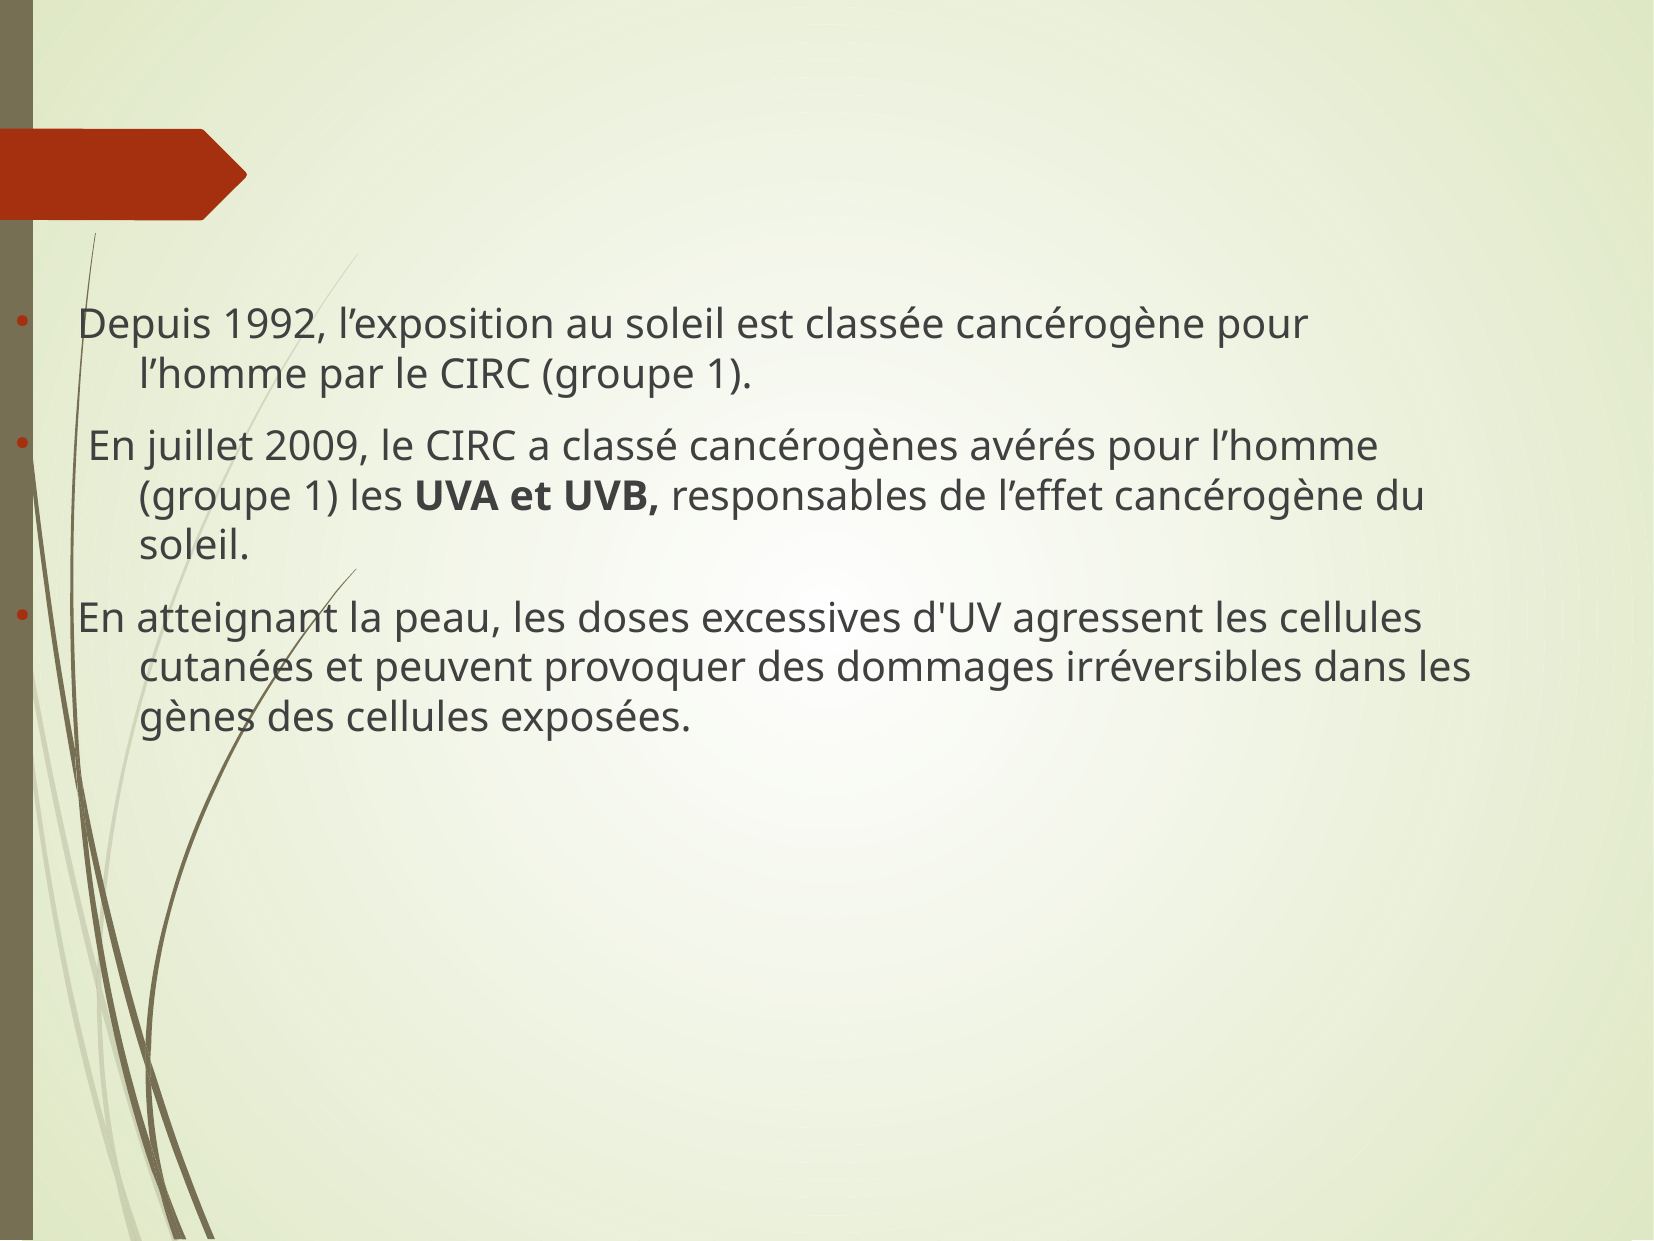

# Depuis 1992, l’exposition au soleil est classée cancérogène pour l’homme par le CIRC (groupe 1).
 En juillet 2009, le CIRC a classé cancérogènes avérés pour l’homme (groupe 1) les UVA et UVB, responsables de l’effet cancérogène du soleil.
En atteignant la peau, les doses excessives d'UV agressent les cellules cutanées et peuvent provoquer des dommages irréversibles dans les gènes des cellules exposées.